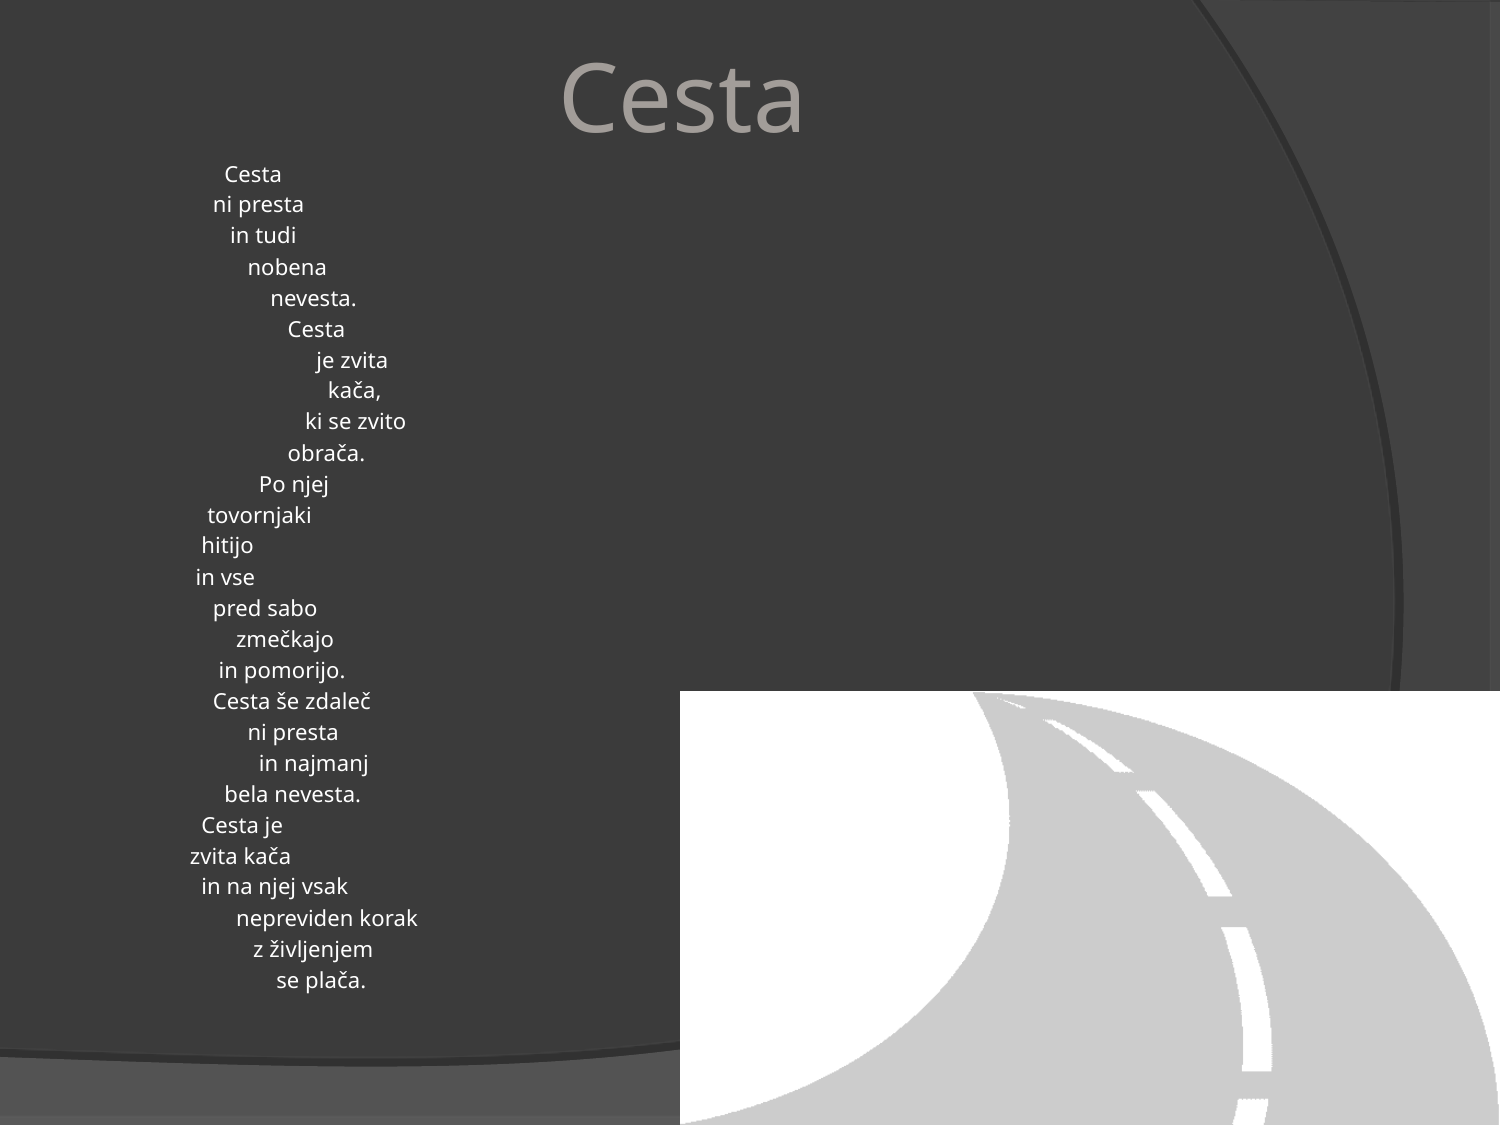

# Cesta
                        Cesta
                      ni presta
                         in tudi
                            nobena
                                nevesta.
                                   Cesta
                                        je zvita
                                          kača,
                                      ki se zvito
                                   obrača.
                              Po njej
   tovornjaki
  hitijo
   in vse
      pred sabo
          zmečkajo
   in pomorijo.
      Cesta še zdaleč
            ni presta
   in najmanj
      bela nevesta.
  Cesta je
    zvita kača
    in na njej vsak
                          nepreviden korak
                             z življenjem
   se plača.